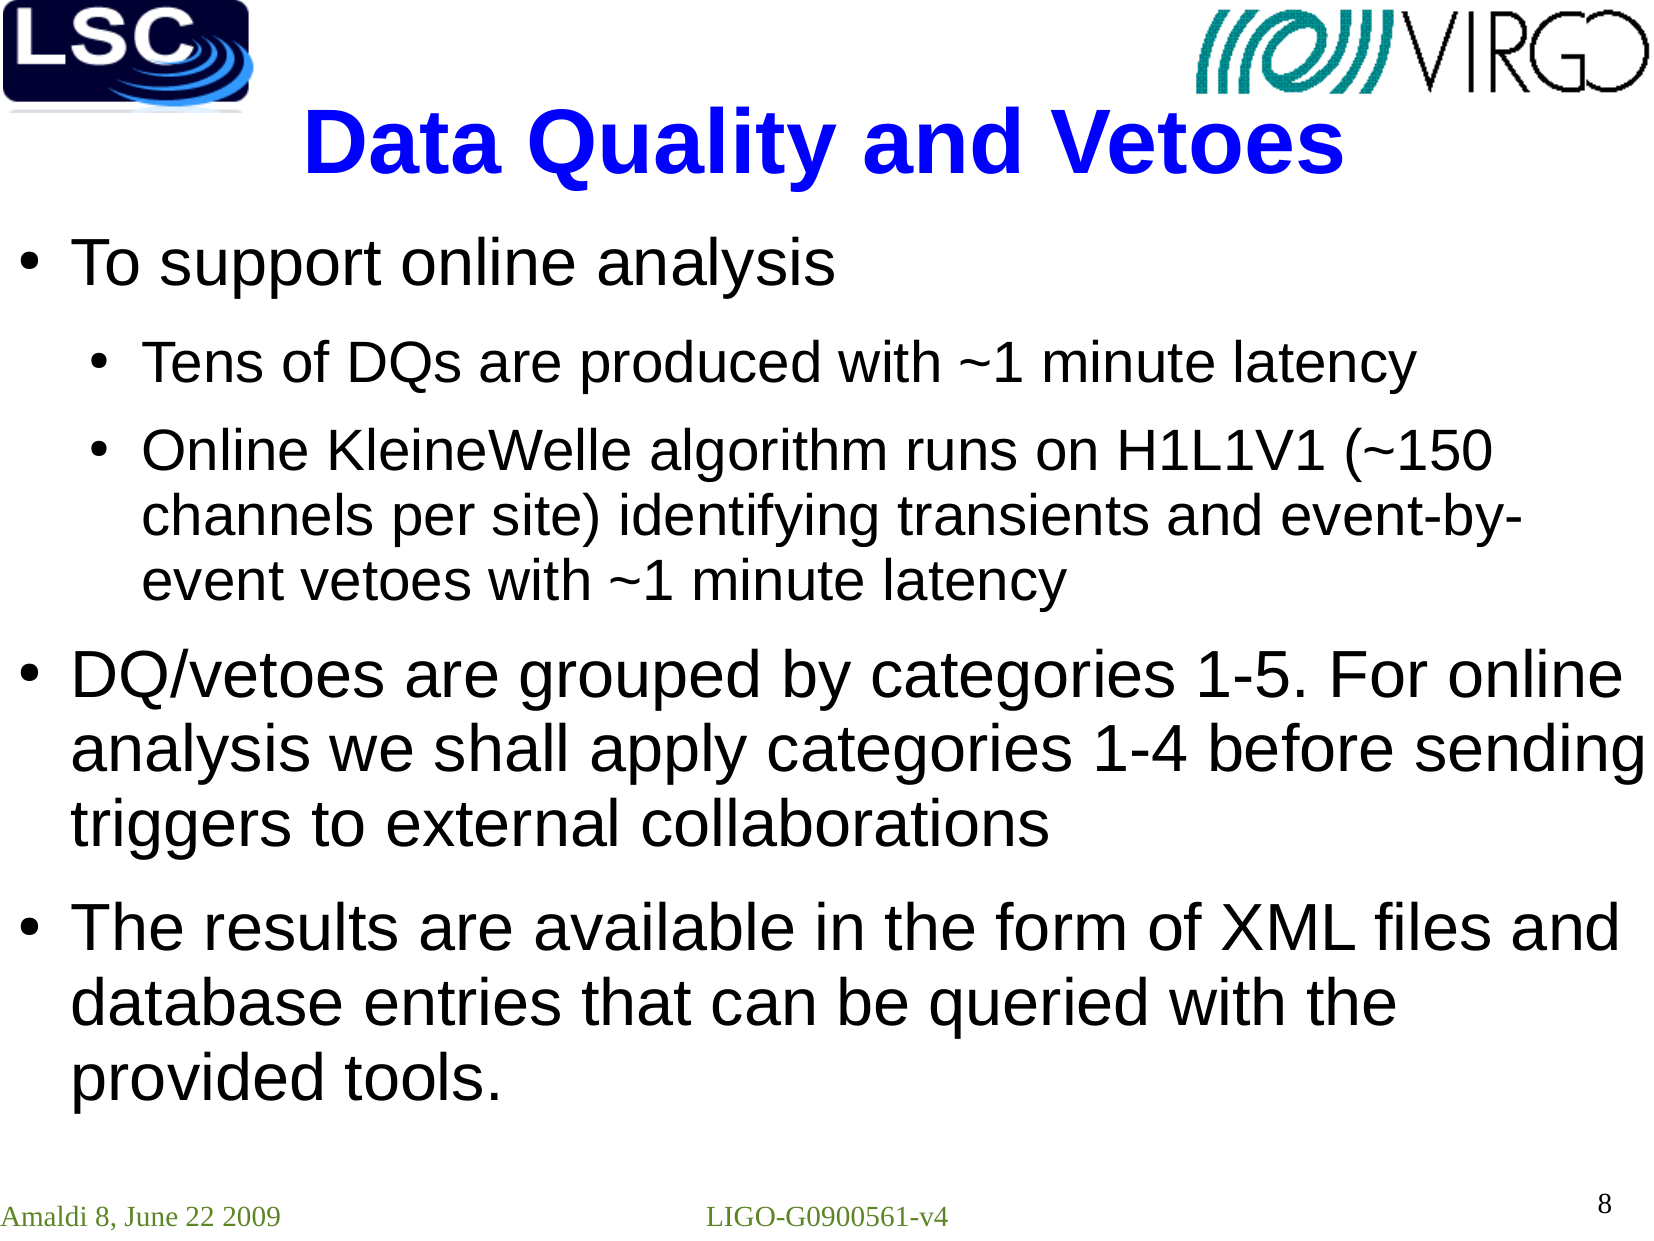

Data Quality and Vetoes
# To support online analysis
Tens of DQs are produced with ~1 minute latency
Online KleineWelle algorithm runs on H1L1V1 (~150 channels per site) identifying transients and event-by-event vetoes with ~1 minute latency
DQ/vetoes are grouped by categories 1-5. For online analysis we shall apply categories 1-4 before sending triggers to external collaborations
The results are available in the form of XML files and database entries that can be queried with the provided tools.
8